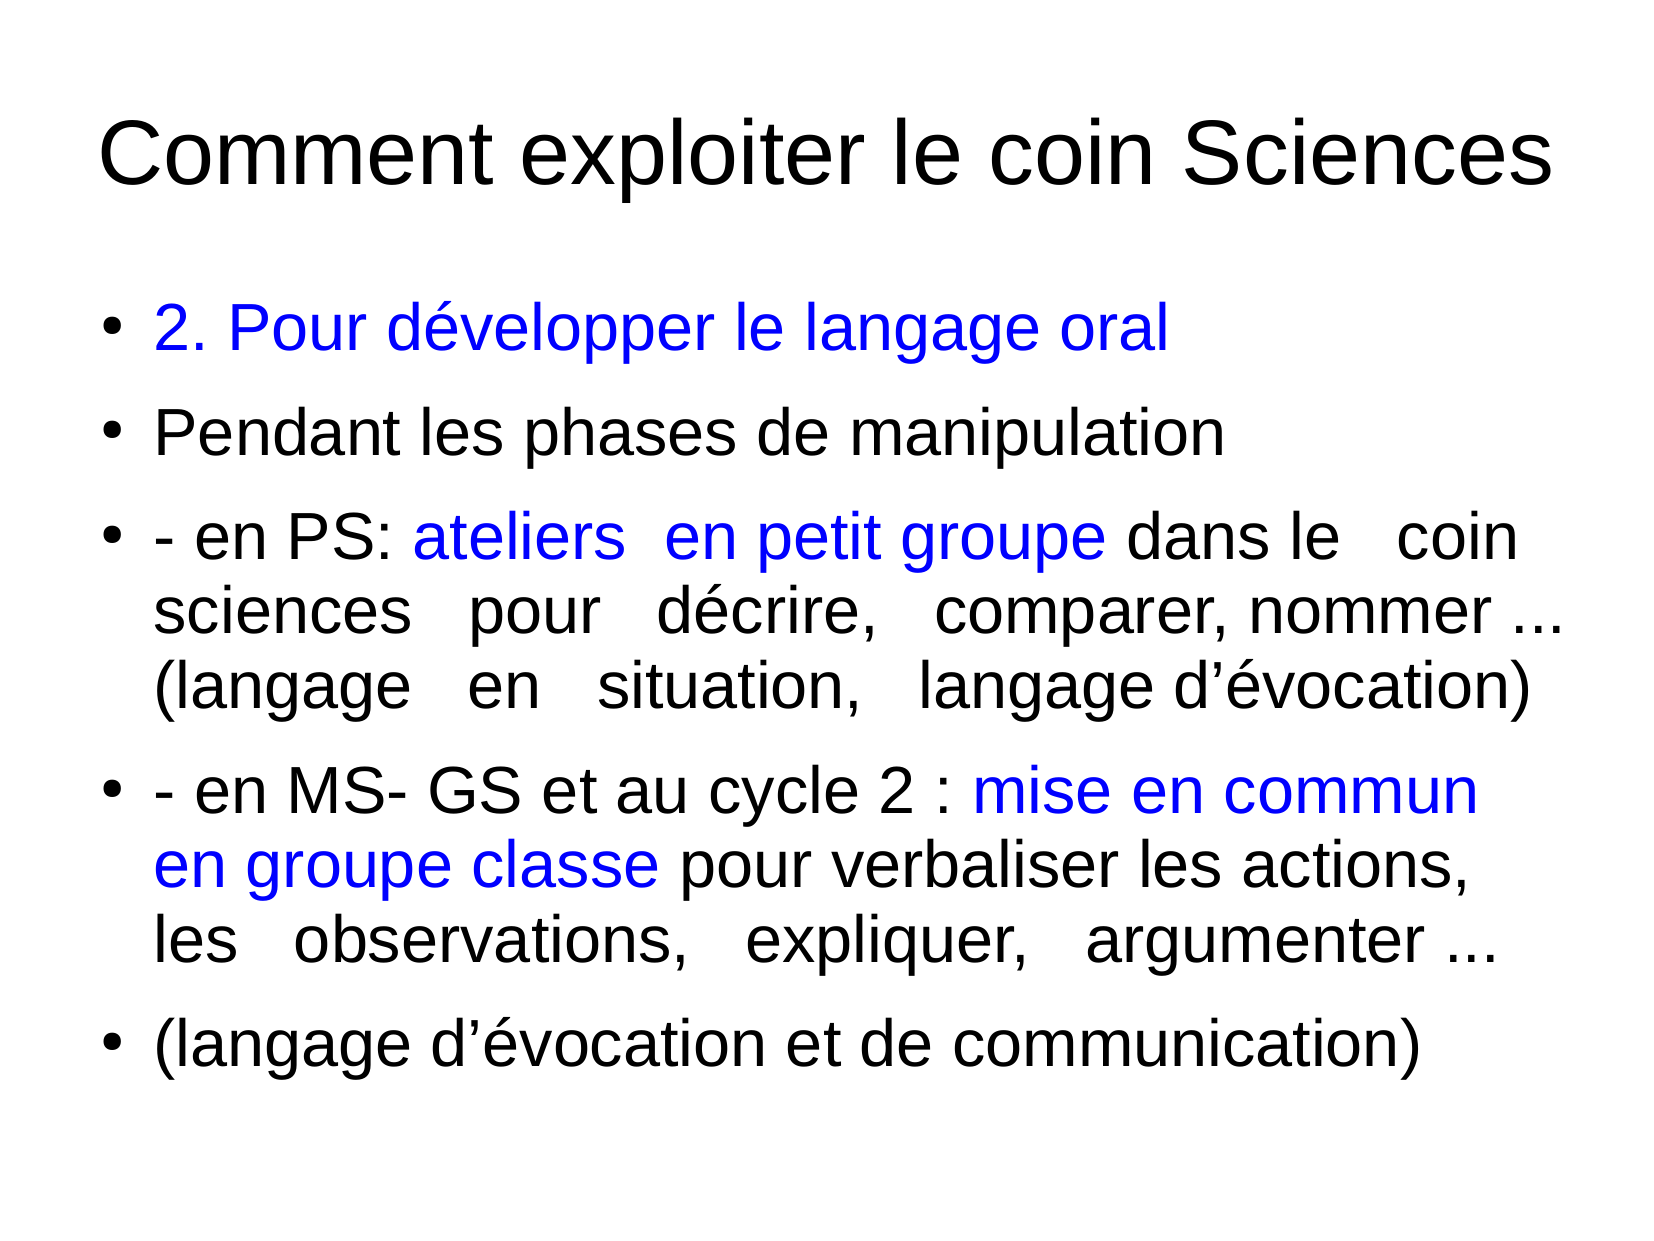

# Comment exploiter le coin Sciences
2. Pour développer le langage oral
Pendant les phases de manipulation
- en PS: ateliers en petit groupe dans le coin sciences pour décrire, comparer, nommer ...(langage en situation, langage d’évocation)
- en MS- GS et au cycle 2 : mise en commun en groupe classe pour verbaliser les actions, les observations, expliquer, argumenter ...
(langage d’évocation et de communication)